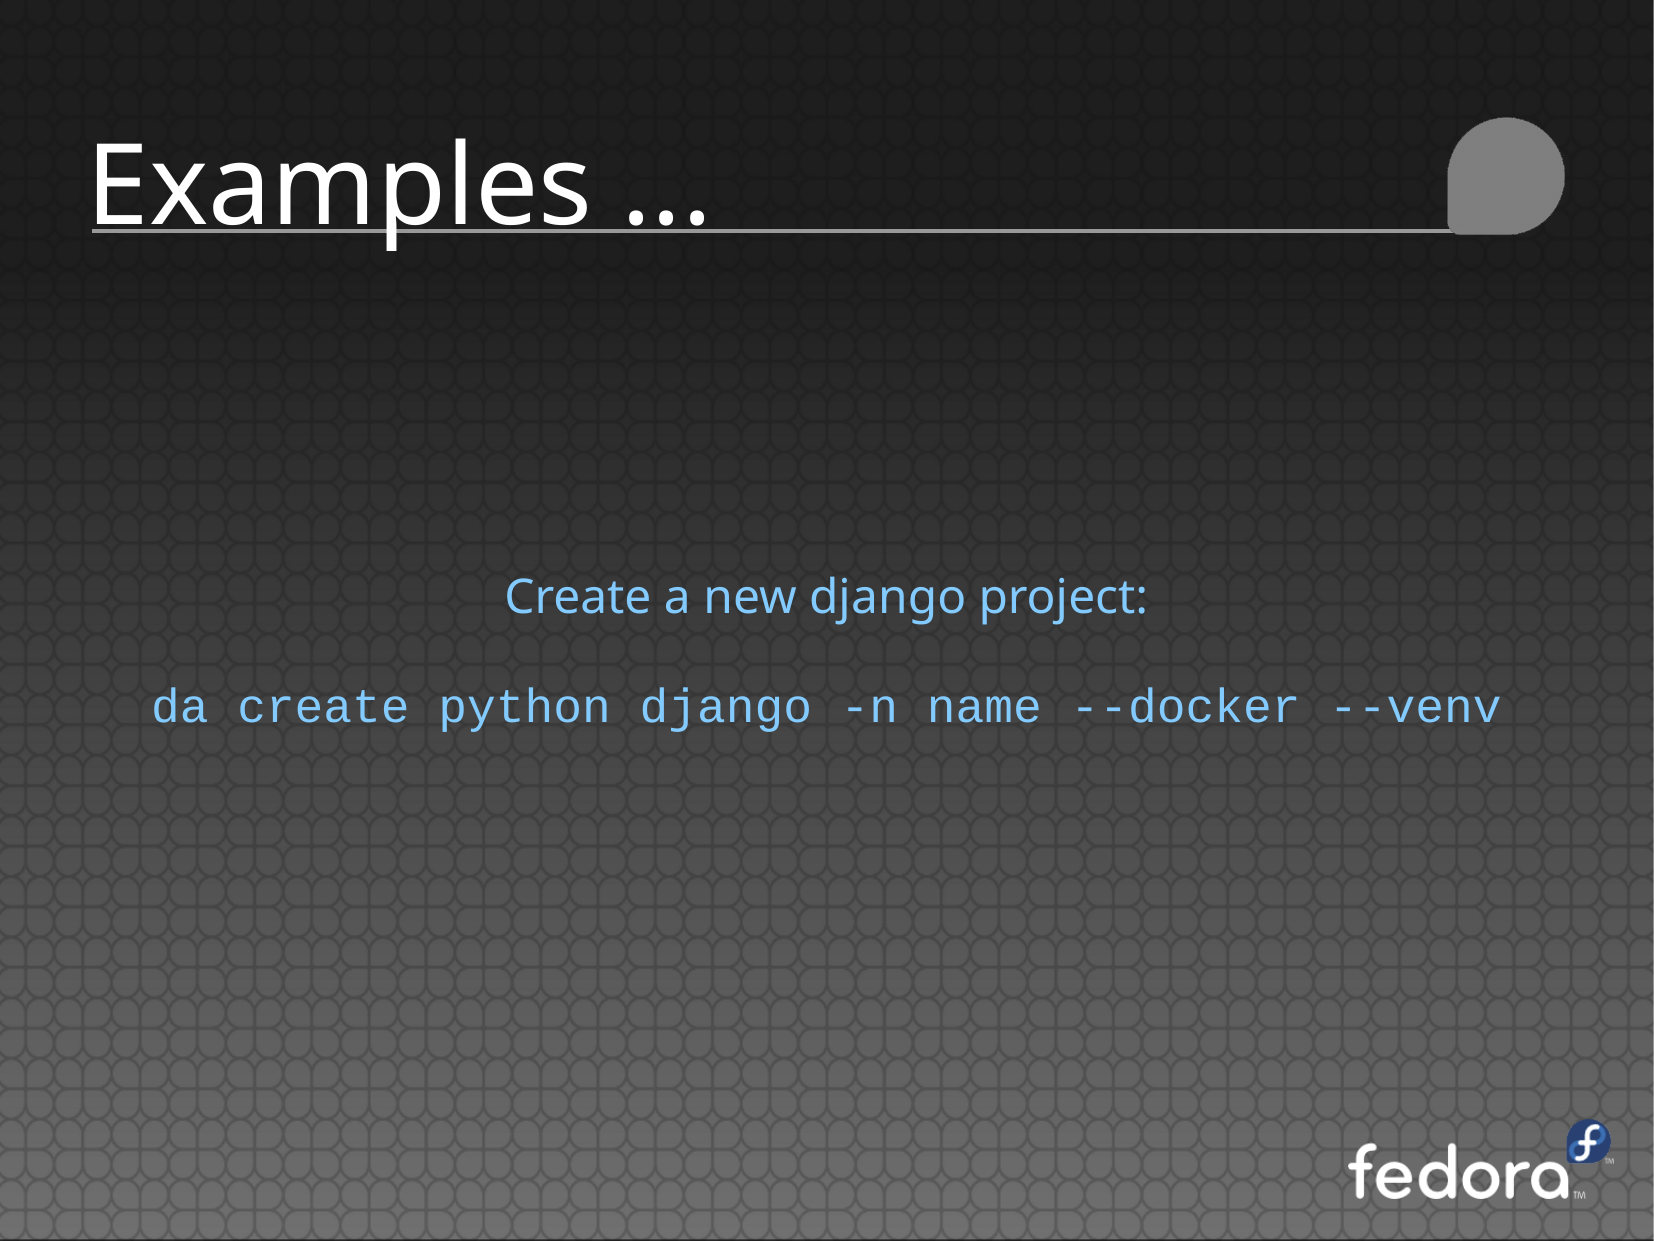

Examples ...
# Create a new django project:
da create python django -n name --docker --venv